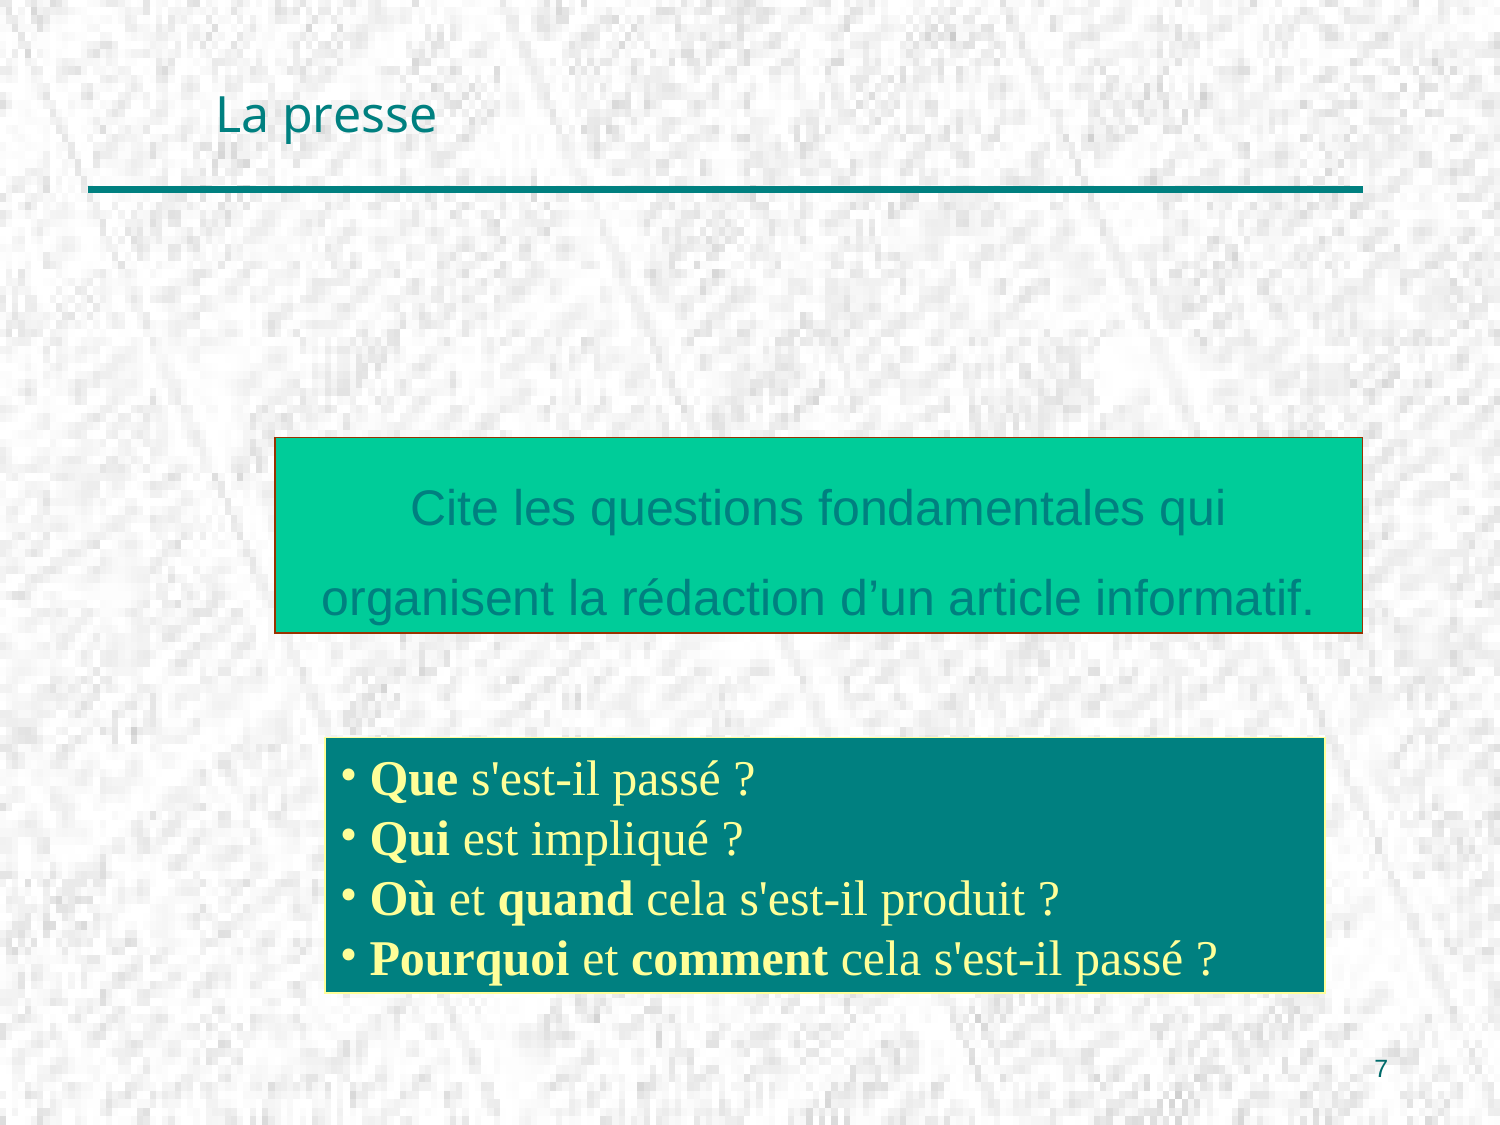

La presse
Cite les questions fondamentales qui organisent la rédaction d’un article informatif.
 Que s'est-il passé ?
 Qui est impliqué ?
 Où et quand cela s'est-il produit ?
 Pourquoi et comment cela s'est-il passé ?
7